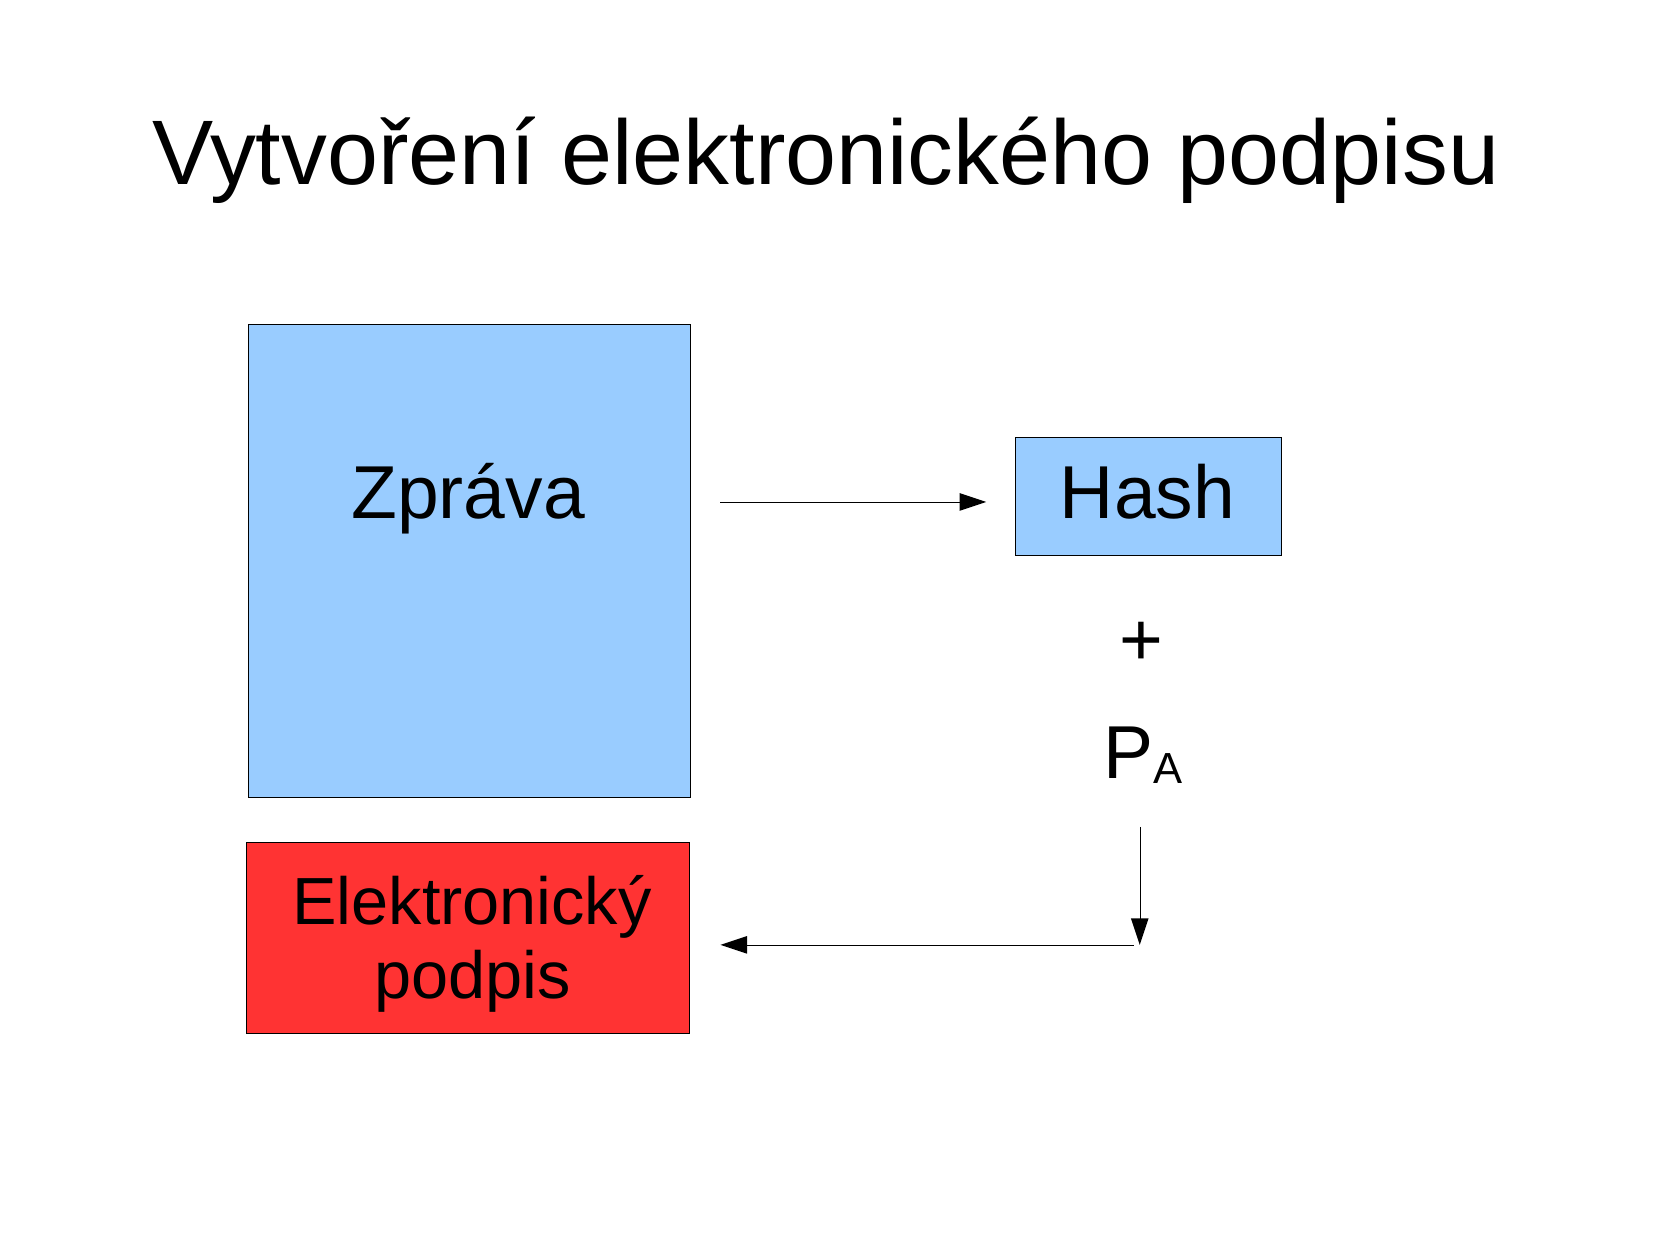

# Vytvoření elektronického podpisu
Zpráva
Hash
+
PA
Elektronický podpis